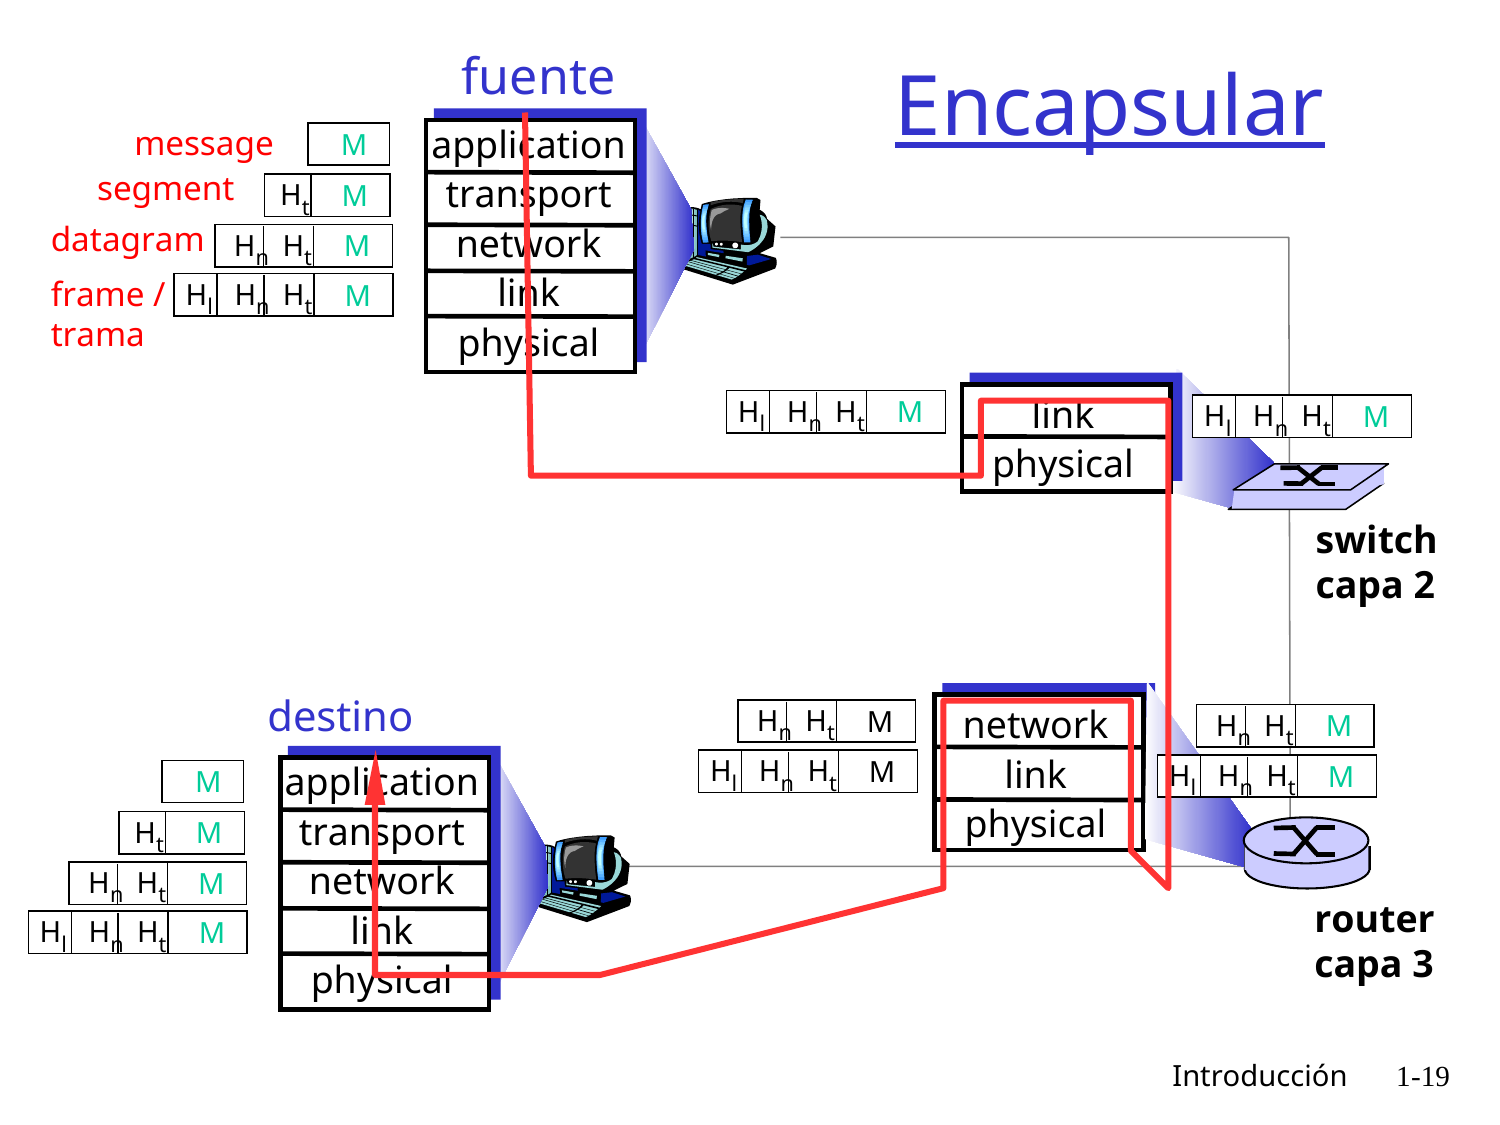

# Encapsular
fuente
application
transport
network
link
physical
message
M
segment
Ht
M
datagram
Hn
Ht
M
frame /
trama
Hl
Hn
Ht
M
link
physical
Hl
Hn
Ht
M
Hl
Hn
Ht
M
switch
capa 2
destino
network
link
physical
Hn
Ht
M
Hn
Ht
M
Hl
Hn
Ht
M
application
transport
network
link
physical
Hl
Hn
Ht
M
M
Ht
M
Hn
Ht
M
router
capa 3
Hl
Hn
Ht
M
 Introducción